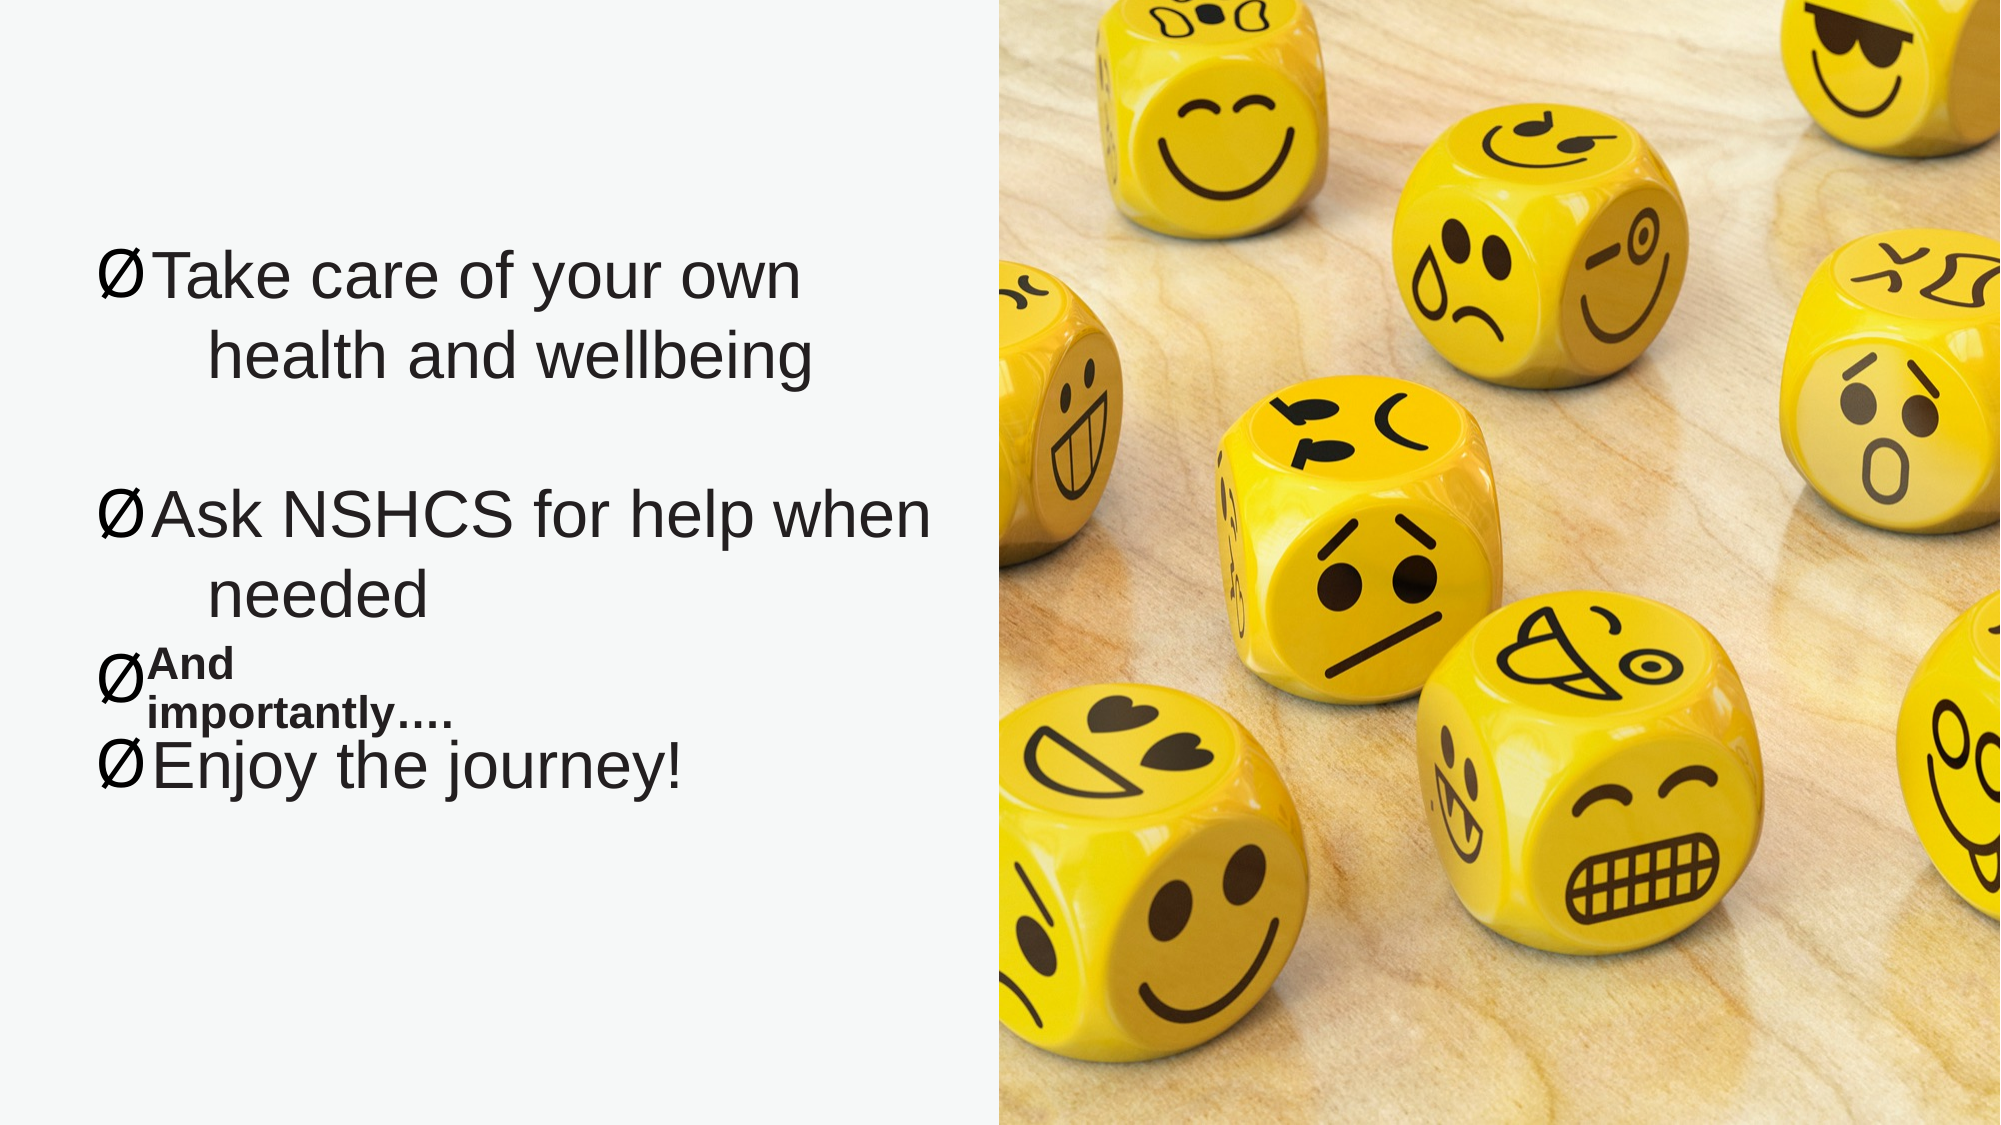

Take care of your own health and wellbeing
Ask NSHCS for help when needed
Enjoy the journey!
# And importantly….